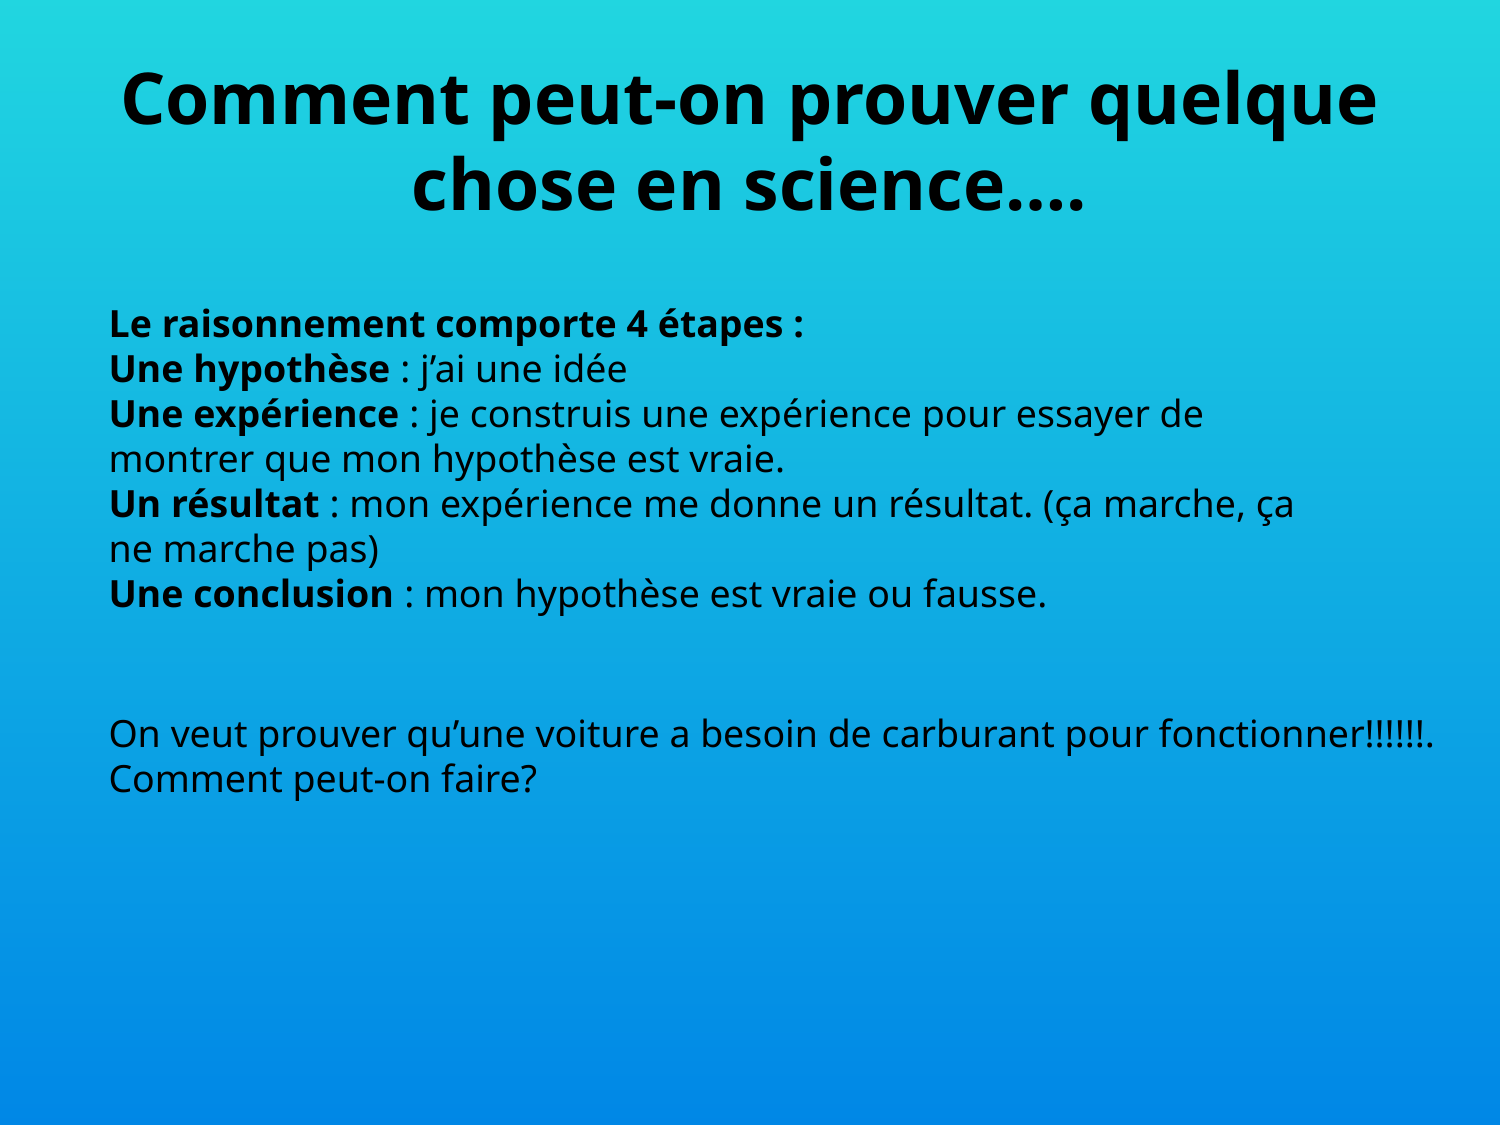

# Comment peut-on prouver quelque chose en science….
Le raisonnement comporte 4 étapes :
Une hypothèse : j’ai une idée
Une expérience : je construis une expérience pour essayer de montrer que mon hypothèse est vraie.
Un résultat : mon expérience me donne un résultat. (ça marche, ça ne marche pas)
Une conclusion : mon hypothèse est vraie ou fausse.
On veut prouver qu’une voiture a besoin de carburant pour fonctionner!!!!!!.
Comment peut-on faire?